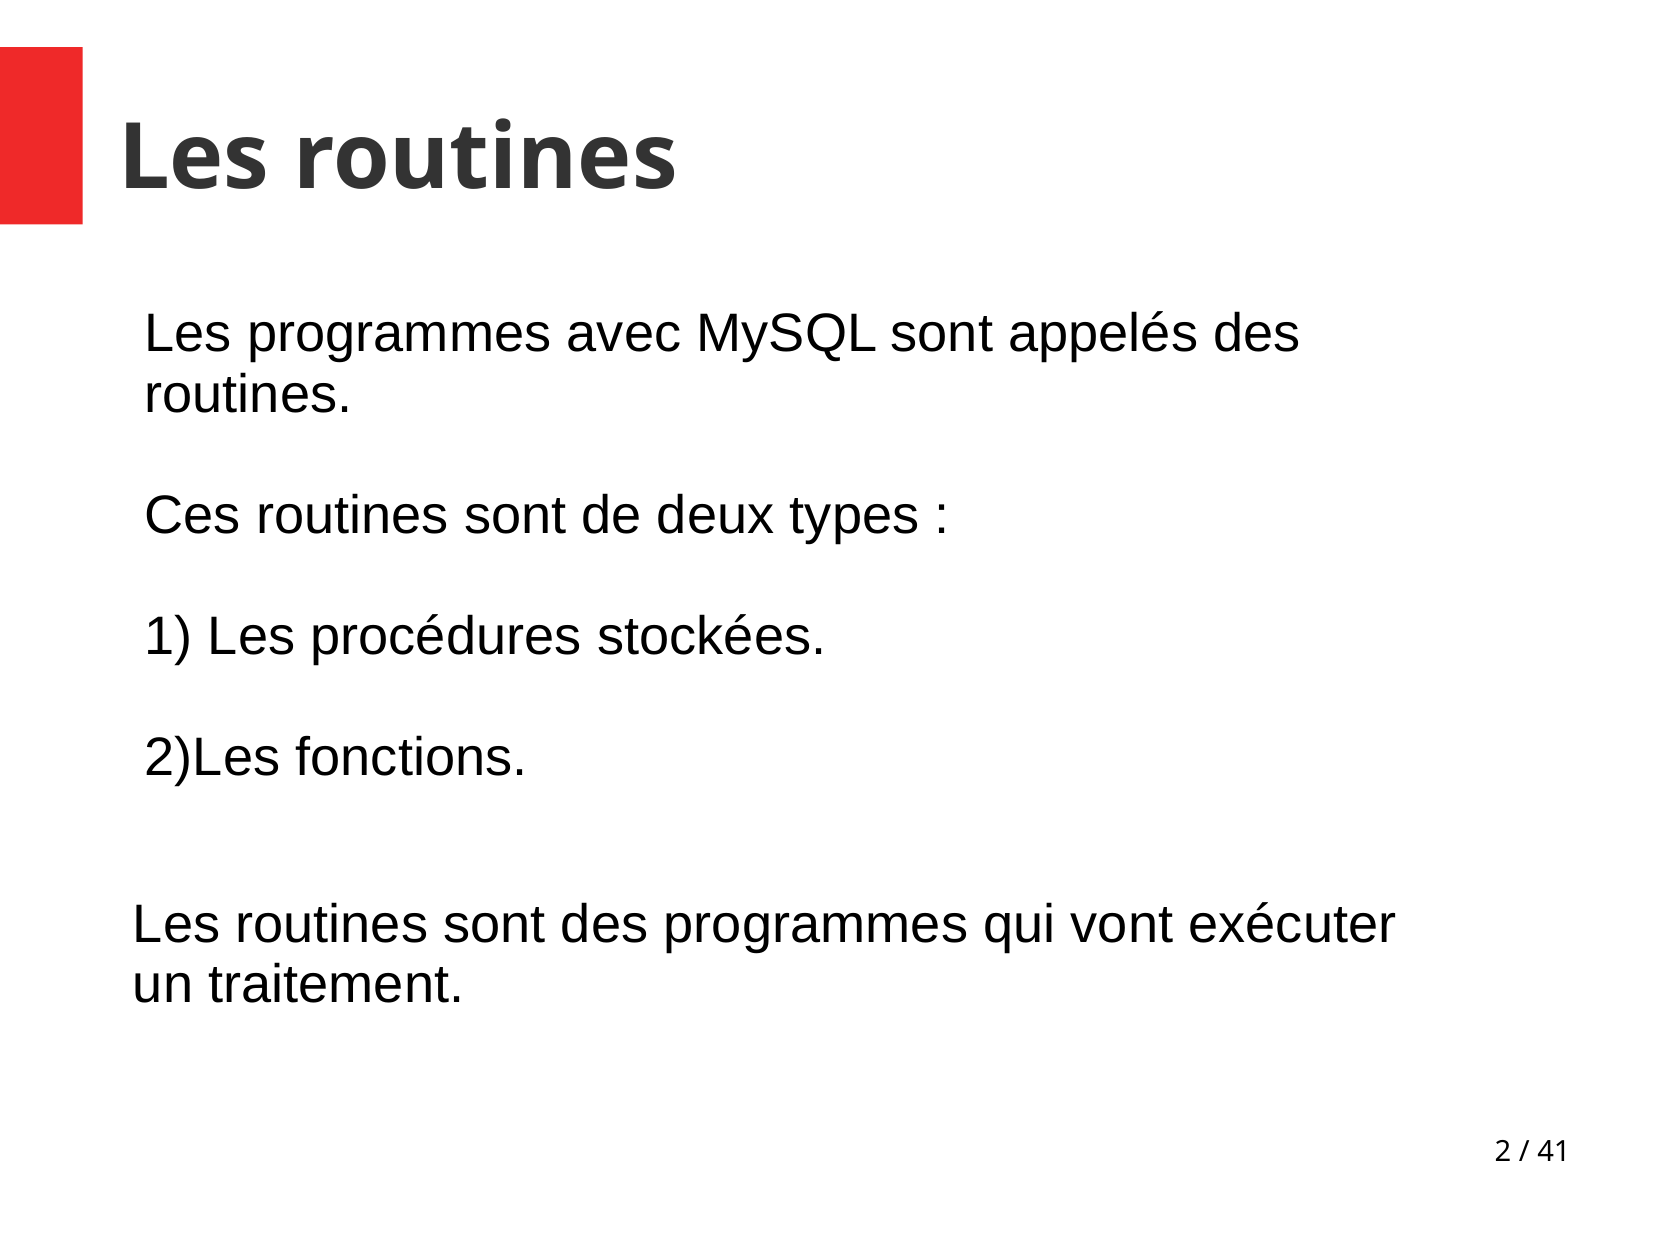

# Les routines
Les programmes avec MySQL sont appelés des routines.
Ces routines sont de deux types :
 Les procédures stockées.
Les fonctions.
Les routines sont des programmes qui vont exécuter un traitement.
2